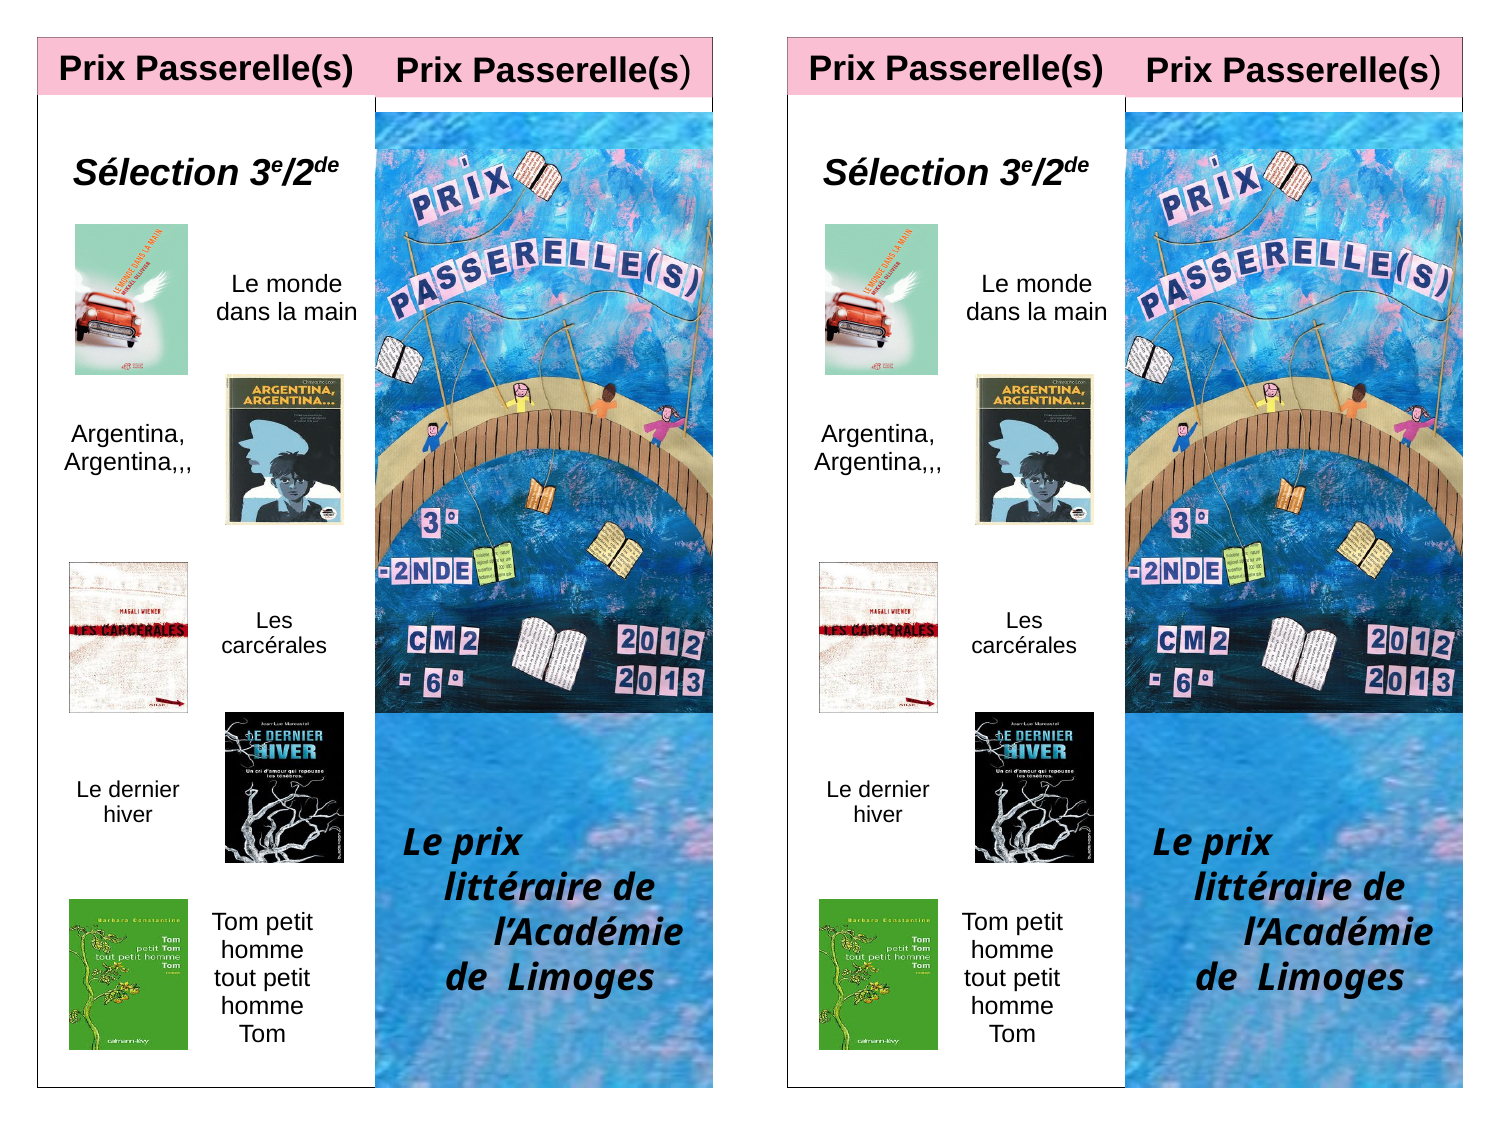

Prix Passerelle(s)
Prix Passerelle(s)
Prix Passerelle(s)
Prix Passerelle(s)
Sélection 3e/2de
Sélection 3e/2de
Le monde dans la main
Le monde dans la main
Argentina, Argentina,,,
Argentina, Argentina,,,
Les carcérales
Les carcérales
Le dernier hiver
Le dernier hiver
Le prix littéraire de l’Académie de Limoges
Le prix littéraire de l’Académie de Limoges
Tom petit homme tout petit homme Tom
Tom petit homme tout petit homme Tom